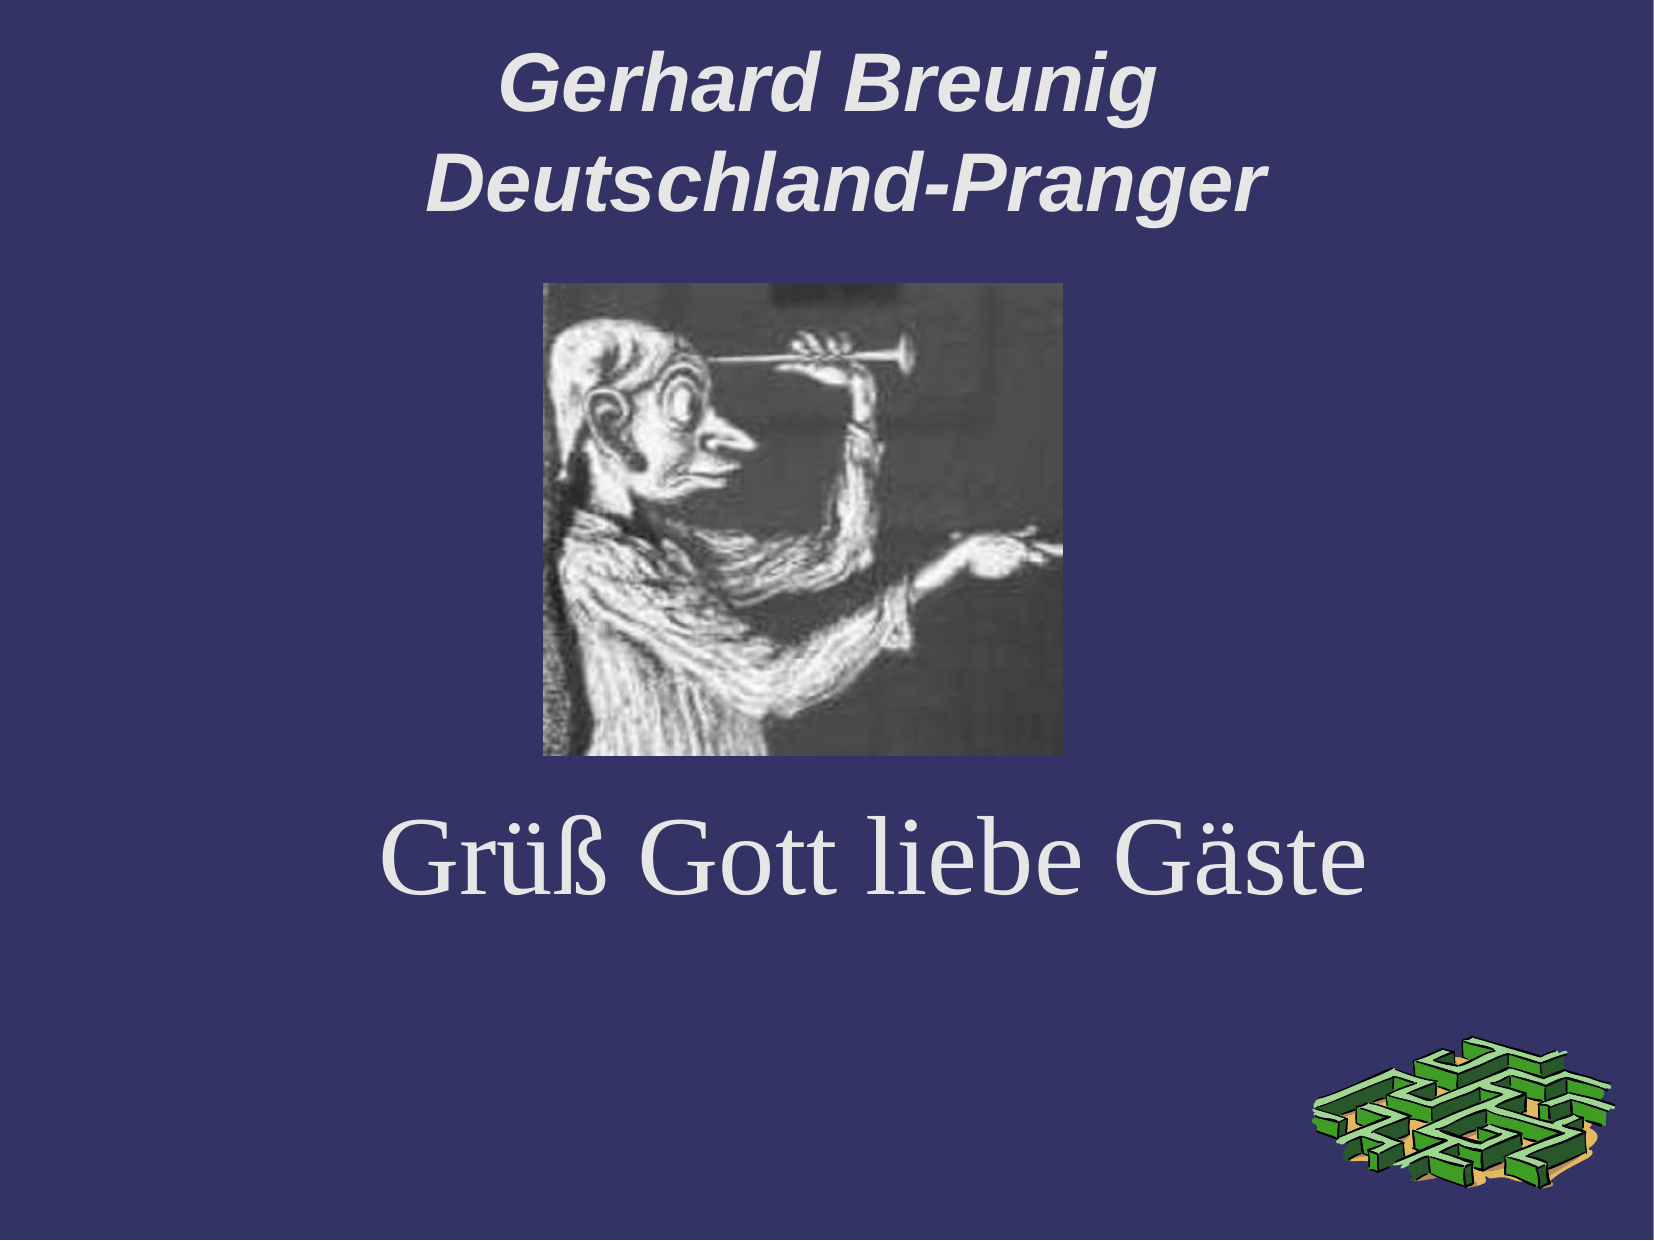

# Gerhard Breunig Deutschland-Pranger
Grüß Gott liebe Gäste